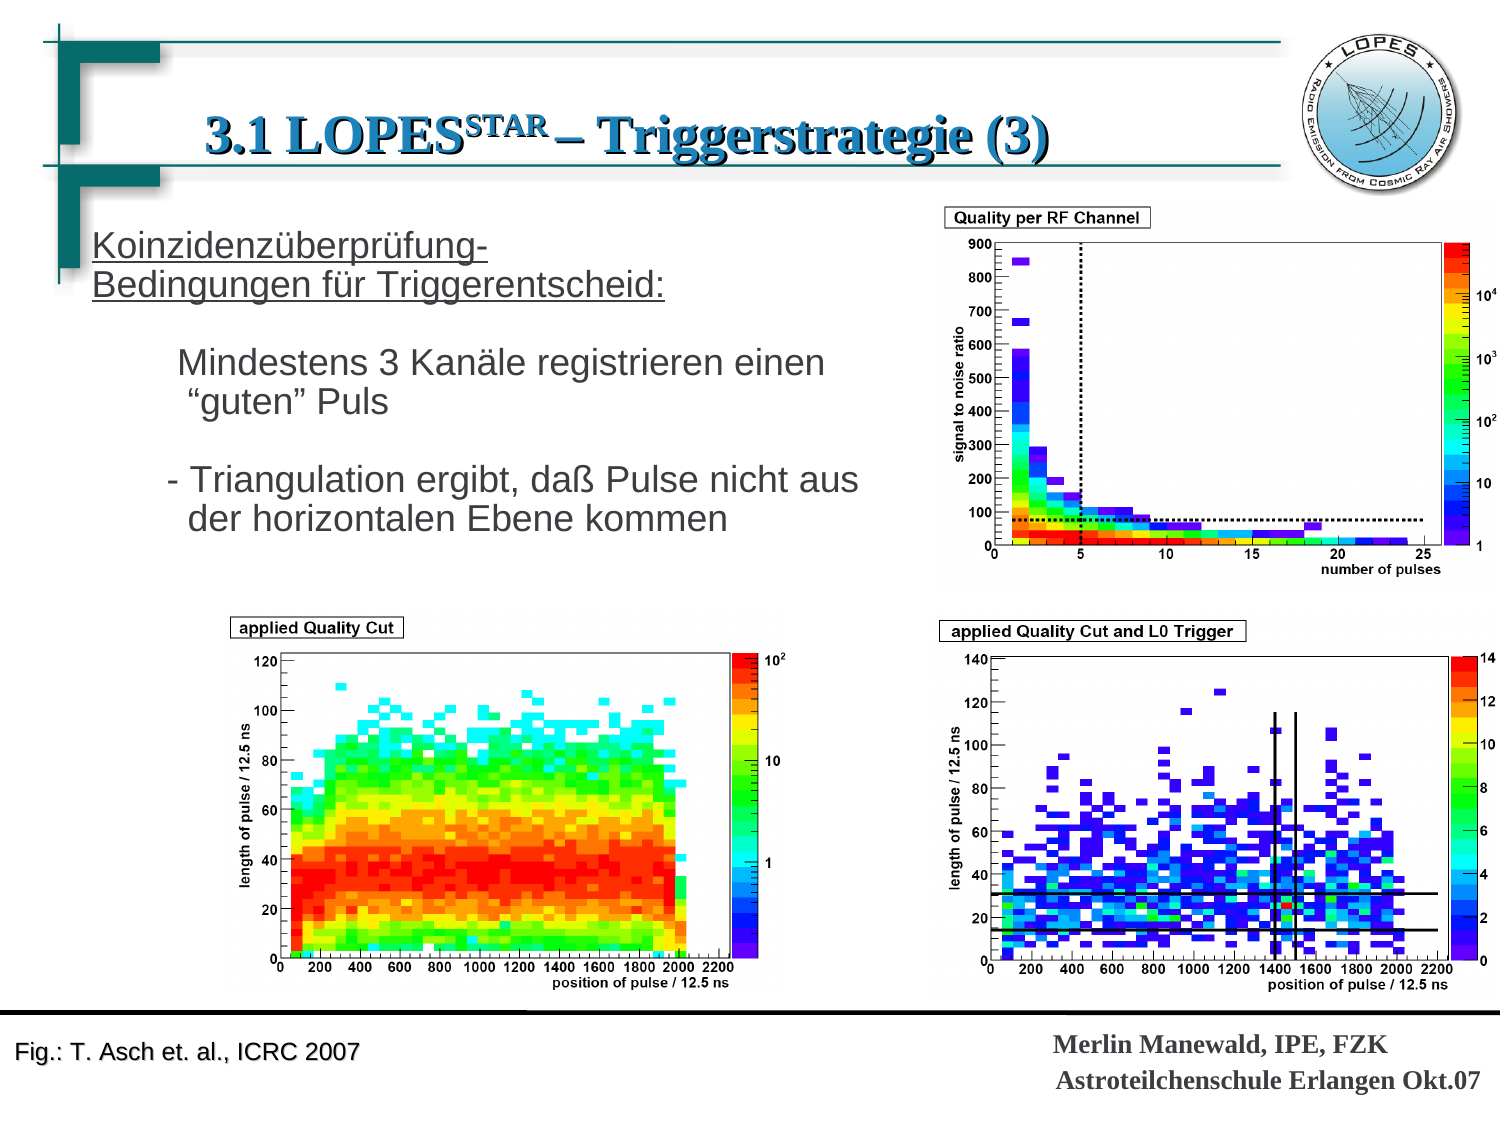

3.1 LOPESSTAR – Triggerstrategie (3)
Koinzidenzüberprüfung-
Bedingungen für Triggerentscheid:
 Mindestens 3 Kanäle registrieren einen
 	 “guten” Puls
	- Triangulation ergibt, daß Pulse nicht aus
 	 der horizontalen Ebene kommen
Fig.: T. Asch et. al., ICRC 2007